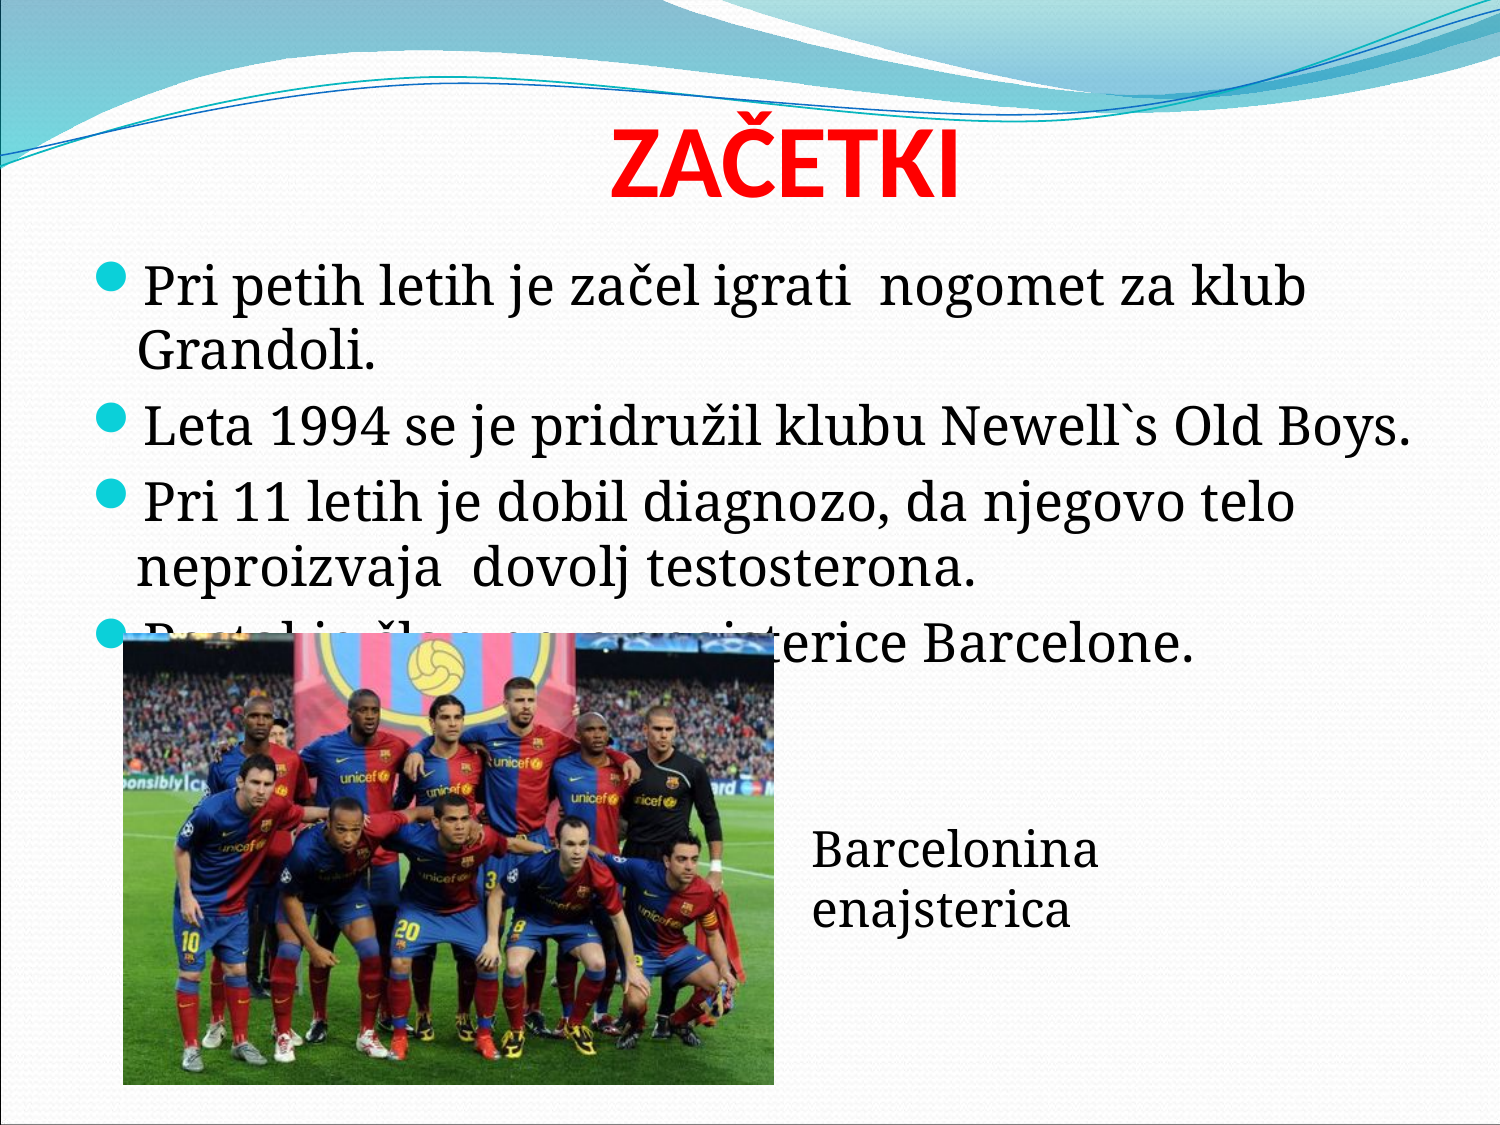

# ZAČETKI
Pri petih letih je začel igrati nogomet za klub Grandoli.
Leta 1994 se je pridružil klubu Newell`s Old Boys.
Pri 11 letih je dobil diagnozo, da njegovo telo neproizvaja dovolj testosterona.
Postal je član prve enajsterice Barcelone.
Barcelonina enajsterica